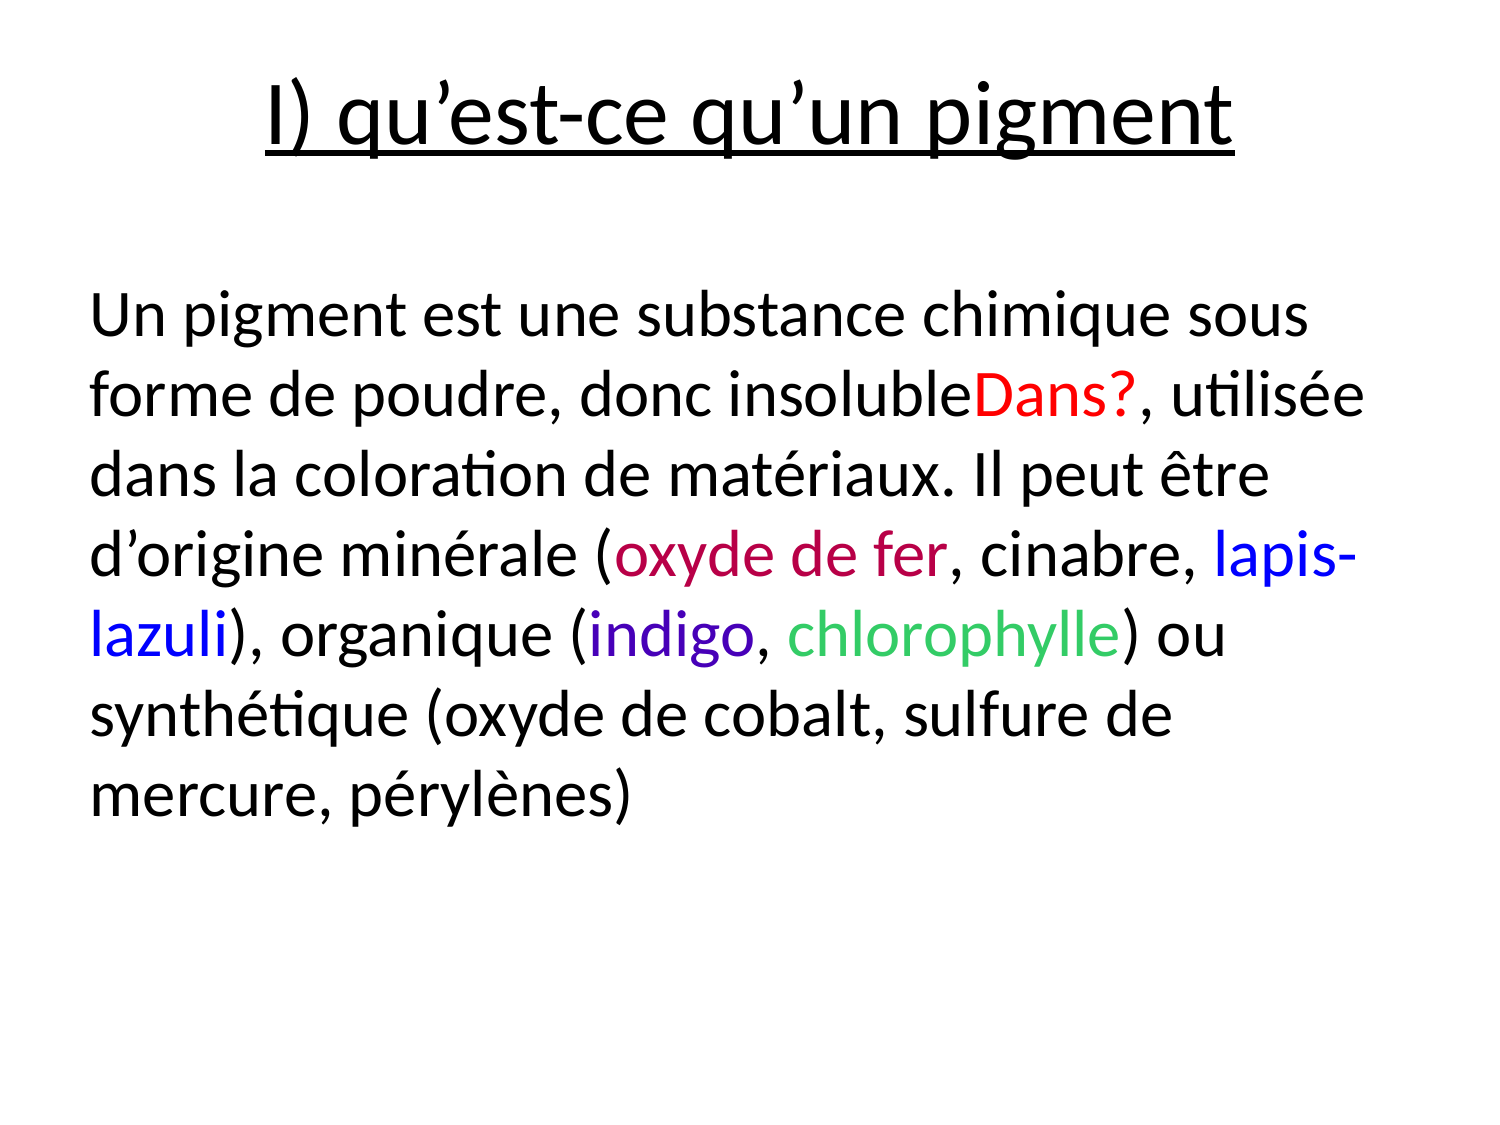

# I) qu’est-ce qu’un pigment
Un pigment est une substance chimique sous forme de poudre, donc insolubleDans?, utilisée dans la coloration de matériaux. Il peut être d’origine minérale (oxyde de fer, cinabre, lapis-lazuli), organique (indigo, chlorophylle) ou synthétique (oxyde de cobalt, sulfure de mercure, pérylènes)